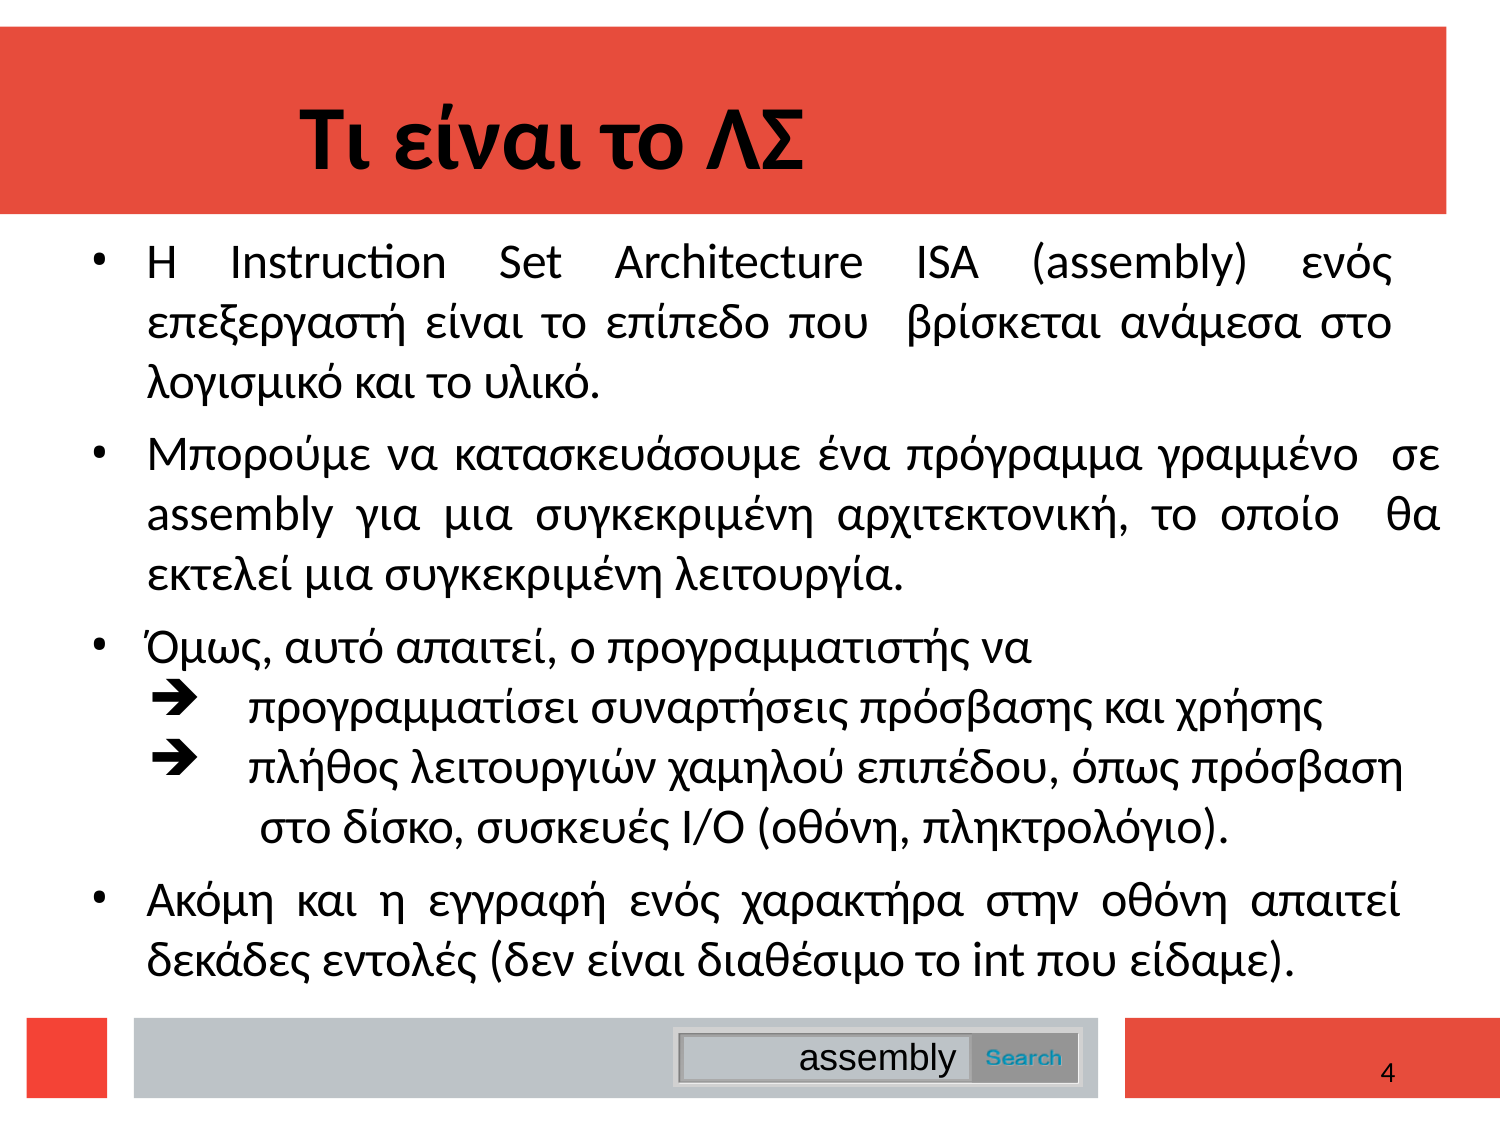

# Τι είναι το ΛΣ
H Instruction Set Architecture ISA (assembly) ενός επεξεργαστή είναι το επίπεδο που βρίσκεται ανάμεσα στο λογισμικό και το υλικό.
Μπορούμε να κατασκευάσουμε ένα πρόγραμμα γραμμένο σε assembly για μια συγκεκριμένη αρχιτεκτονική, το οποίο θα εκτελεί μια συγκεκριμένη λειτουργία.
Όμως, αυτό απαιτεί, ο προγραμματιστής να
προγραμματίσει συναρτήσεις πρόσβασης και χρήσης
πλήθος λειτουργιών χαμηλού επιπέδου, όπως πρόσβαση στο δίσκο, συσκευές Ι/Ο (οθόνη, πληκτρολόγιο).
Ακόμη και η εγγραφή ενός χαρακτήρα στην οθόνη απαιτεί δεκάδες εντολές (δεν είναι διαθέσιμο το int που είδαμε).
assembly